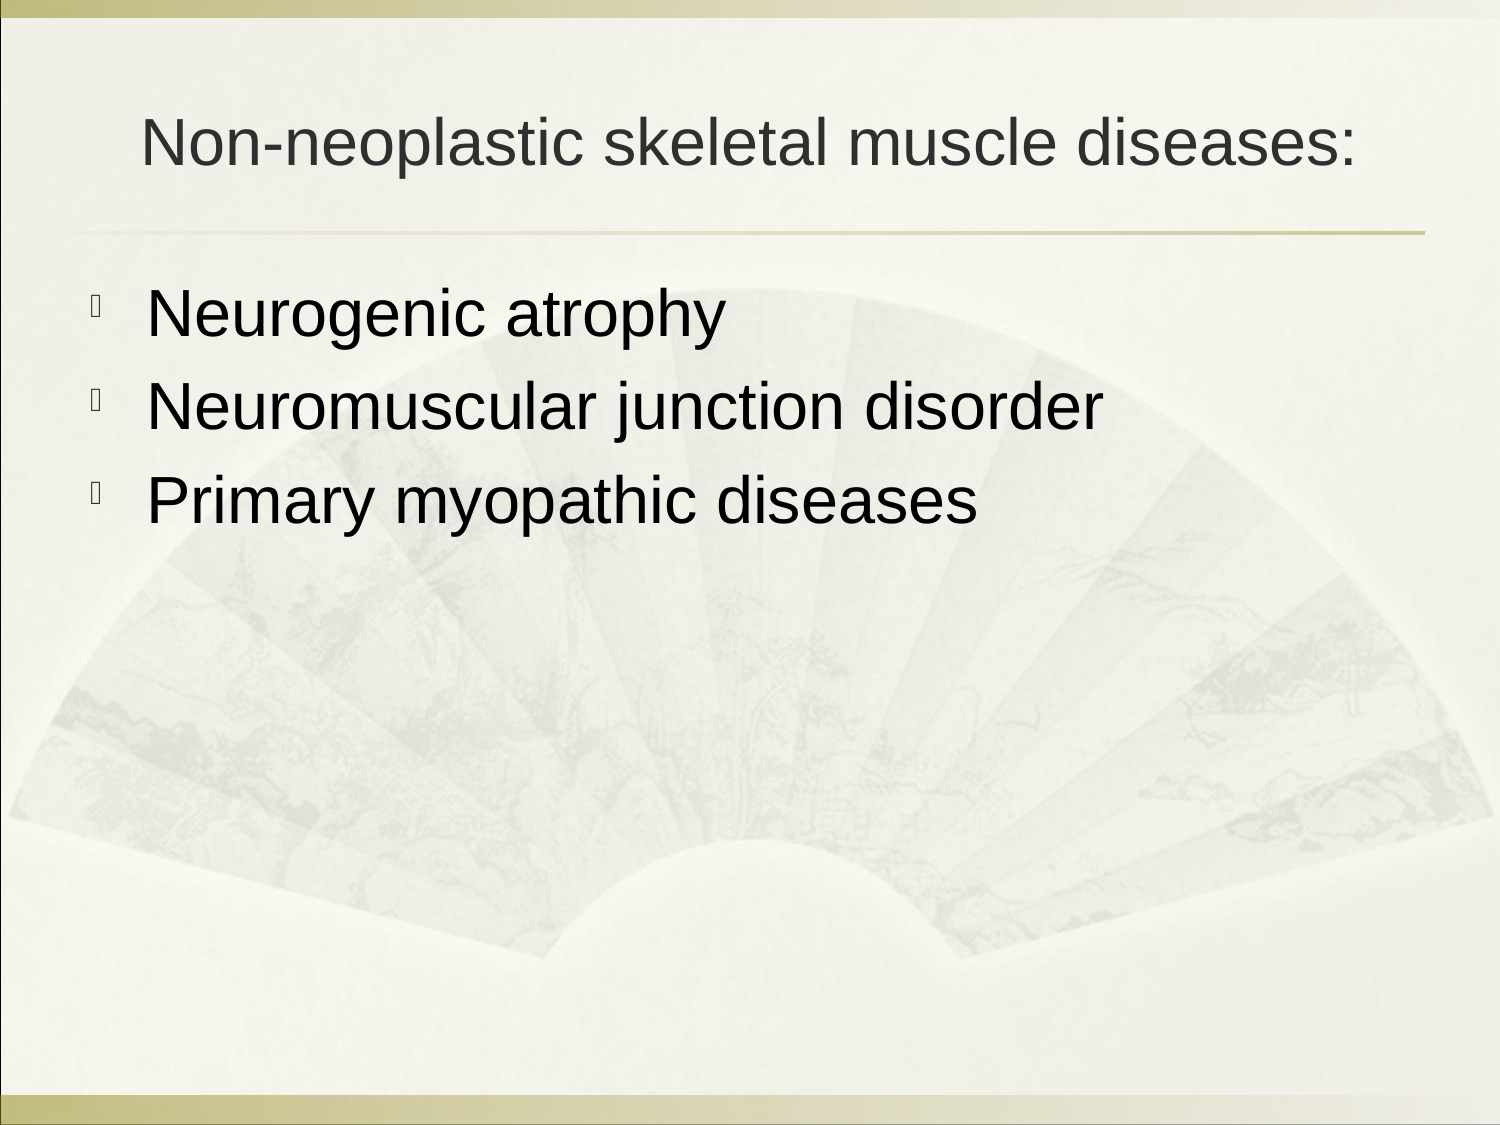

# Non-neoplastic skeletal muscle diseases:
Neurogenic atrophy
Neuromuscular junction disorder
Primary myopathic diseases